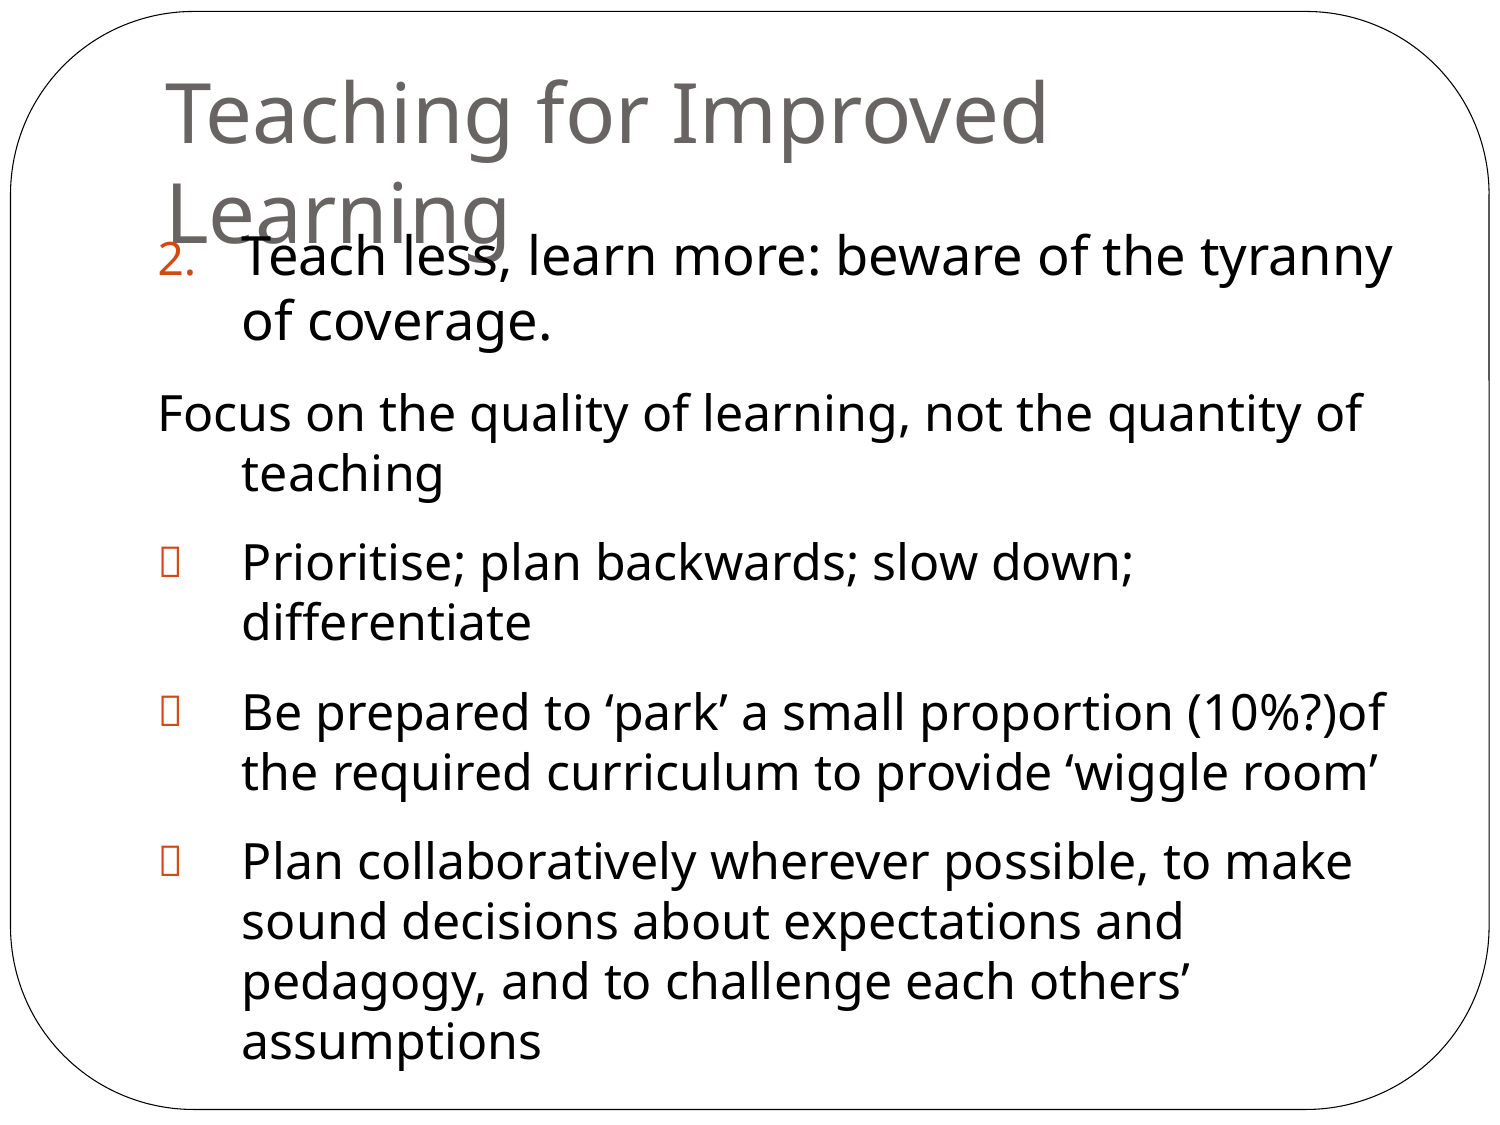

# Teaching for Improved Learning
Teach less, learn more: beware of the tyranny of coverage.
Focus on the quality of learning, not the quantity of teaching
Prioritise; plan backwards; slow down; differentiate
Be prepared to ‘park’ a small proportion (10%?)of the required curriculum to provide ‘wiggle room’
Plan collaboratively wherever possible, to make sound decisions about expectations and pedagogy, and to challenge each others’ assumptions